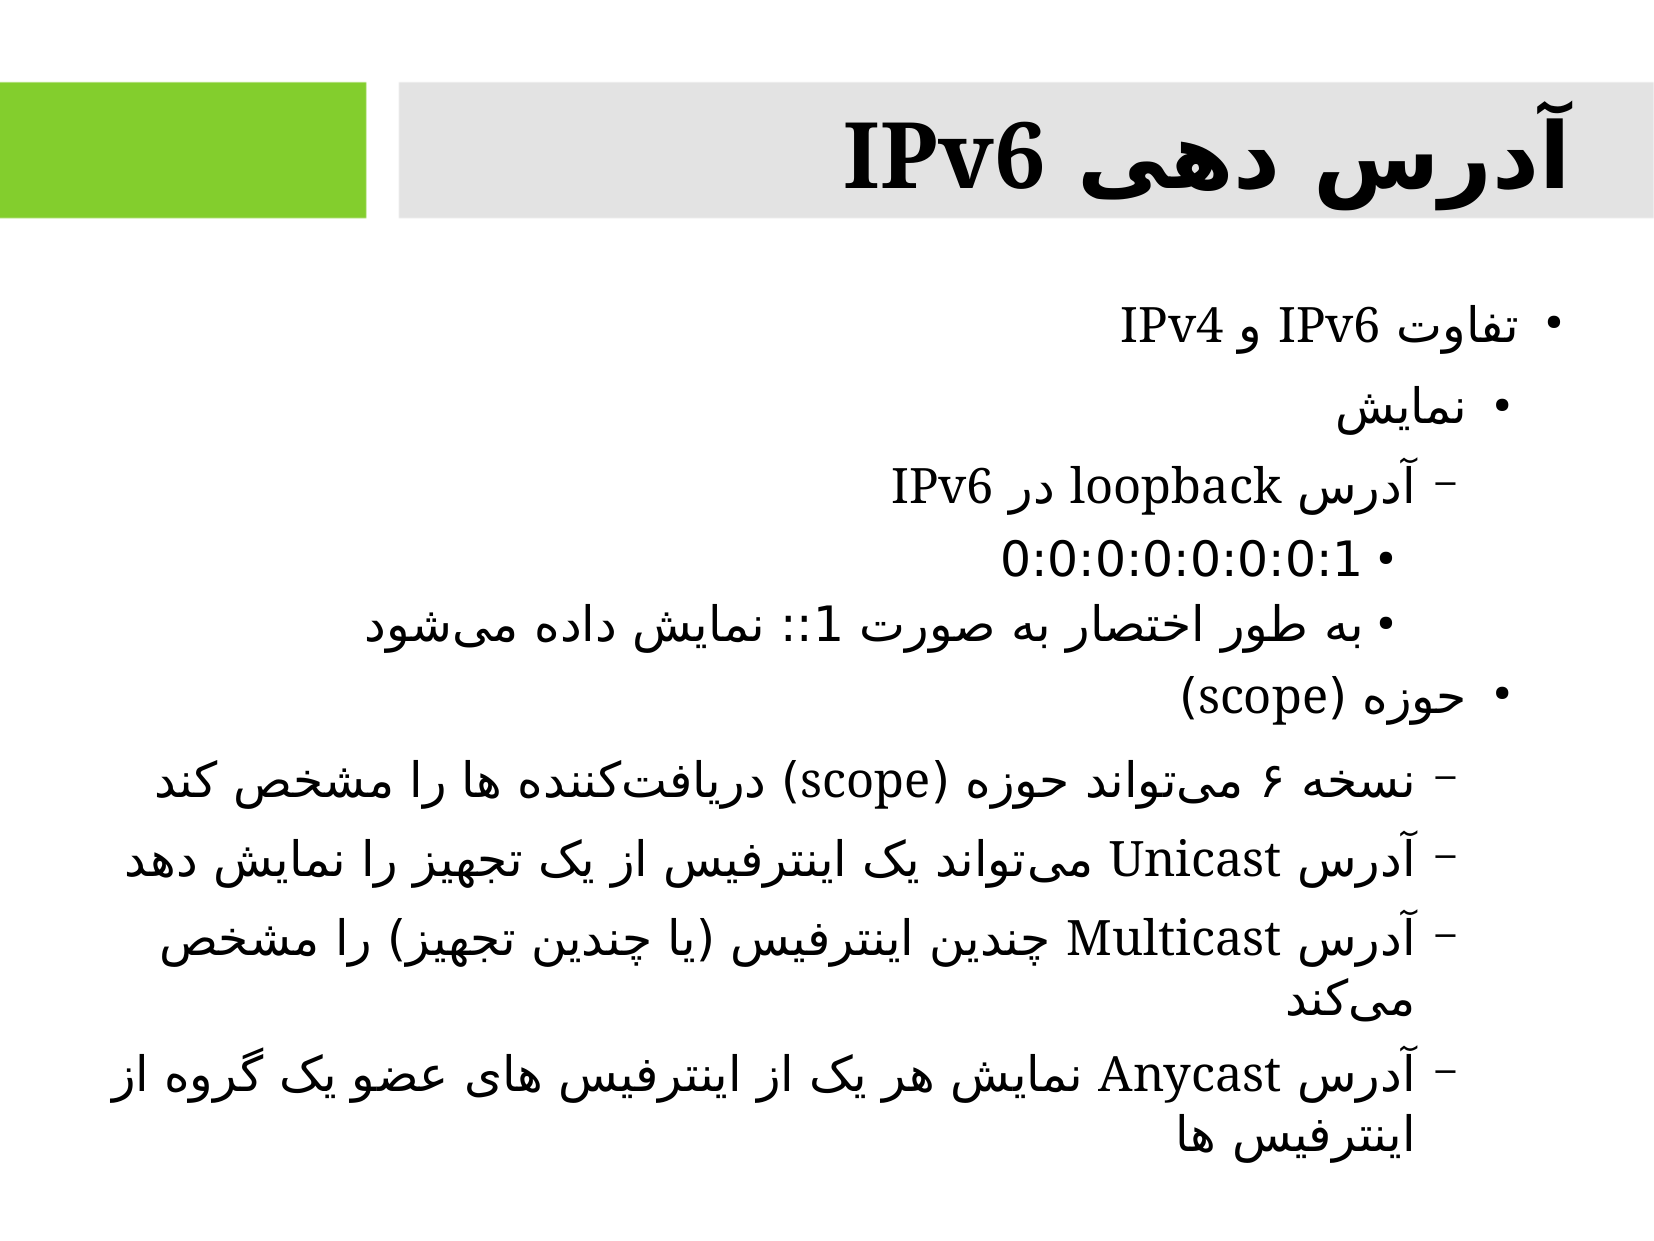

# آدرس دهی IPv6
تفاوت IPv6 و IPv4
نمایش
آدرس loopback در IPv6
0:0:0:0:0:0:0:1
به طور اختصار به صورت 1:: نمایش داده می‌شود
حوزه (scope)
نسخه ۶ می‌تواند حوزه (scope) دریافت‌کننده ها را مشخص کند
آدرس Unicast می‌تواند یک اینترفیس از یک تجهیز را نمایش دهد
آدرس Multicast چندین اینترفیس (یا چندین تجهیز) را مشخص می‌کند
آدرس Anycast نمایش هر یک از اینترفیس های عضو یک گروه از اینترفیس ها